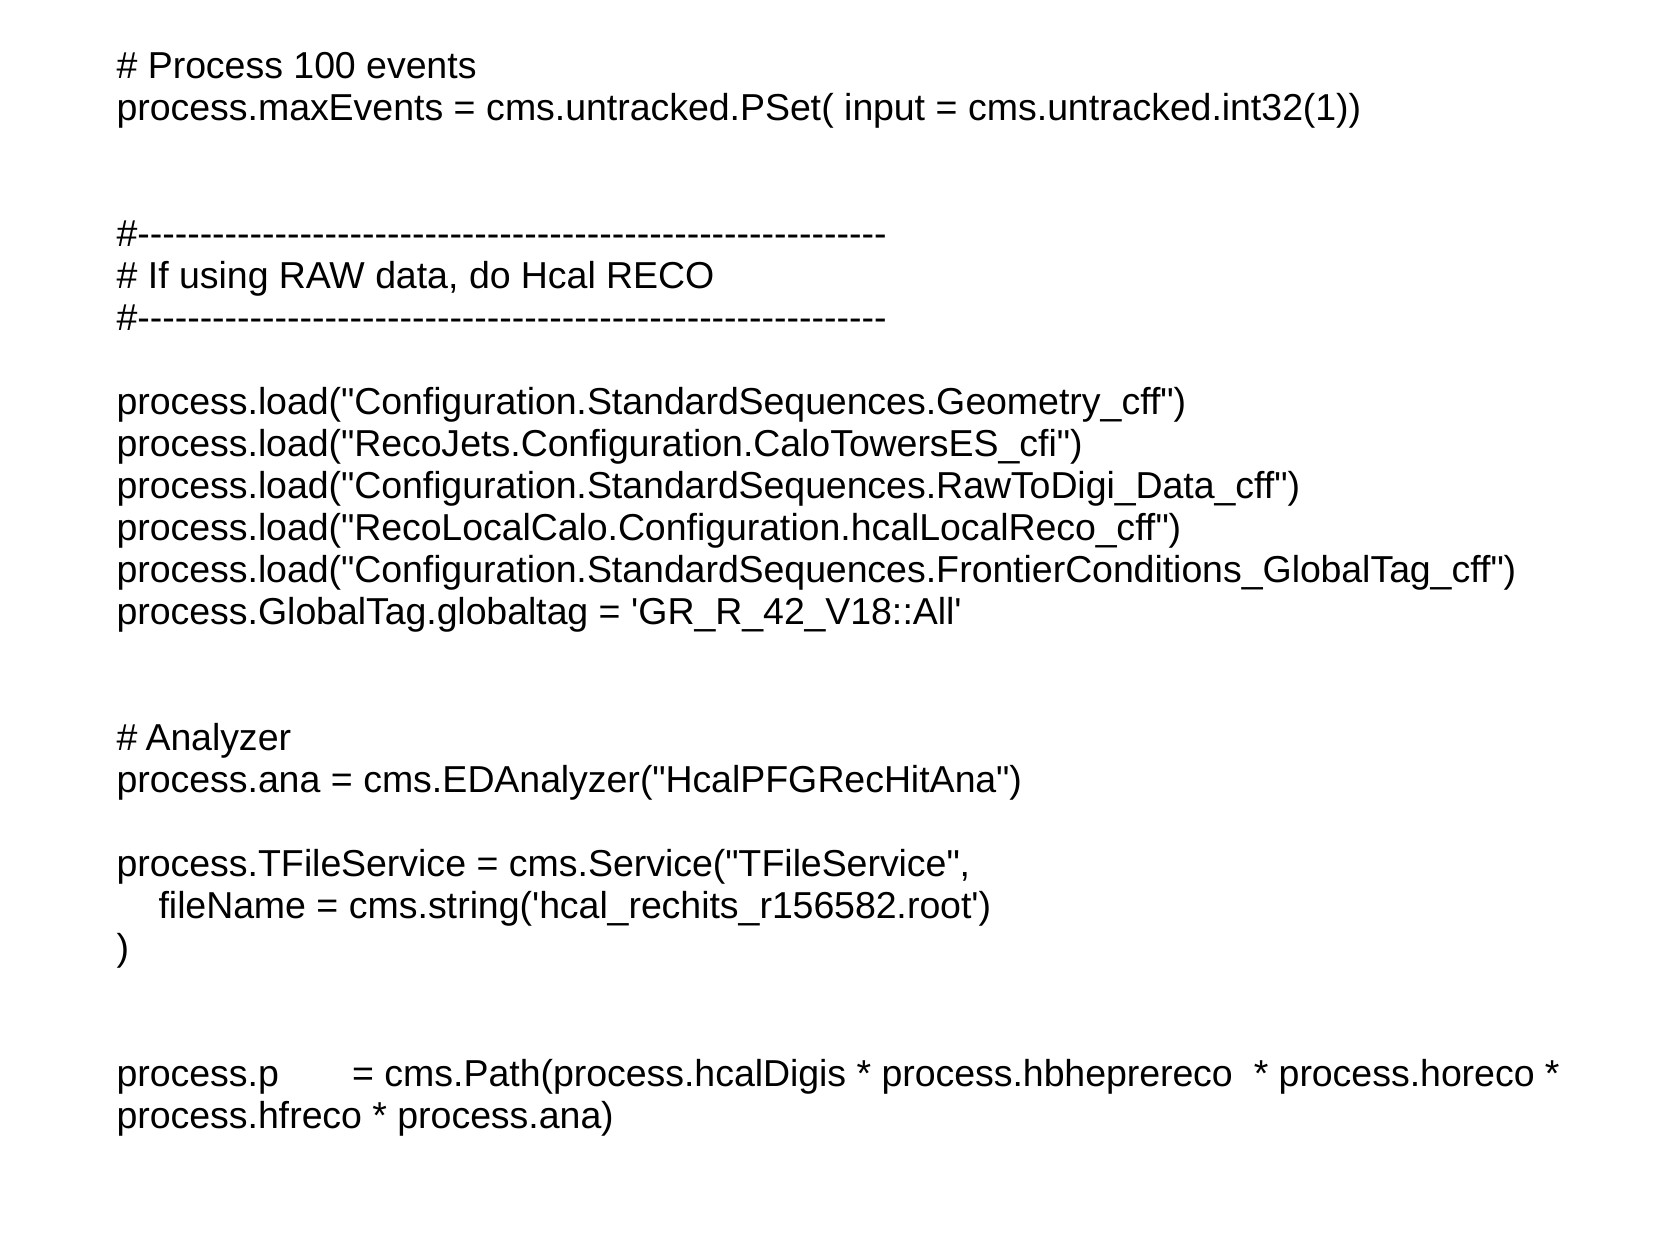

# Process 100 events
process.maxEvents = cms.untracked.PSet( input = cms.untracked.int32(1))
#------------------------------------------------------------
# If using RAW data, do Hcal RECO
#------------------------------------------------------------
process.load("Configuration.StandardSequences.Geometry_cff")
process.load("RecoJets.Configuration.CaloTowersES_cfi")
process.load("Configuration.StandardSequences.RawToDigi_Data_cff")
process.load("RecoLocalCalo.Configuration.hcalLocalReco_cff")
process.load("Configuration.StandardSequences.FrontierConditions_GlobalTag_cff")
process.GlobalTag.globaltag = 'GR_R_42_V18::All'
# Analyzer
process.ana = cms.EDAnalyzer("HcalPFGRecHitAna")
process.TFileService = cms.Service("TFileService",
 fileName = cms.string('hcal_rechits_r156582.root')
)
process.p = cms.Path(process.hcalDigis * process.hbheprereco * process.horeco * process.hfreco * process.ana)